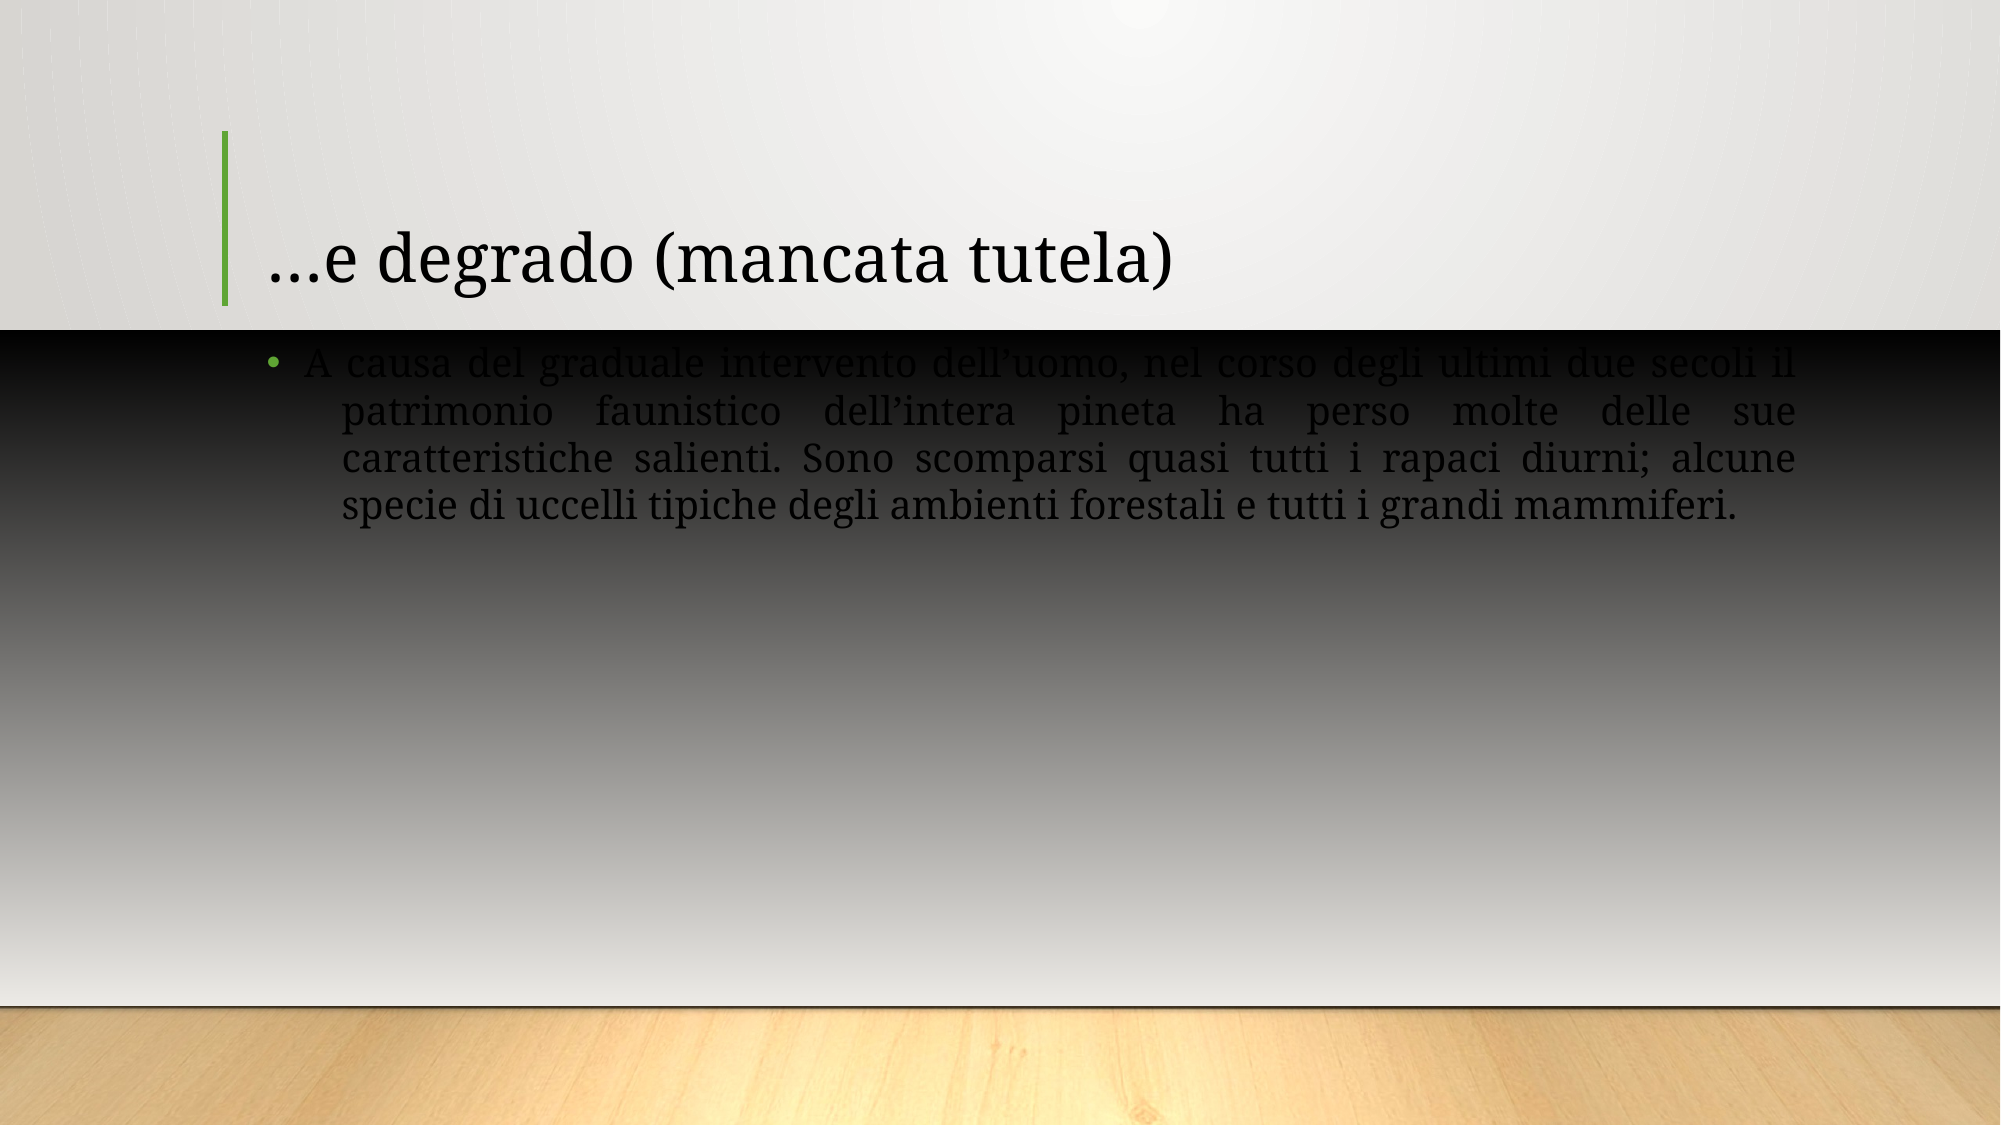

# …e degrado (mancata tutela)
A causa del graduale intervento dell’uomo, nel corso degli ultimi due secoli il patrimonio faunistico dell’intera pineta ha perso molte delle sue caratteristiche salienti. Sono scomparsi quasi tutti i rapaci diurni; alcune specie di uccelli tipiche degli ambienti forestali e tutti i grandi mammiferi.